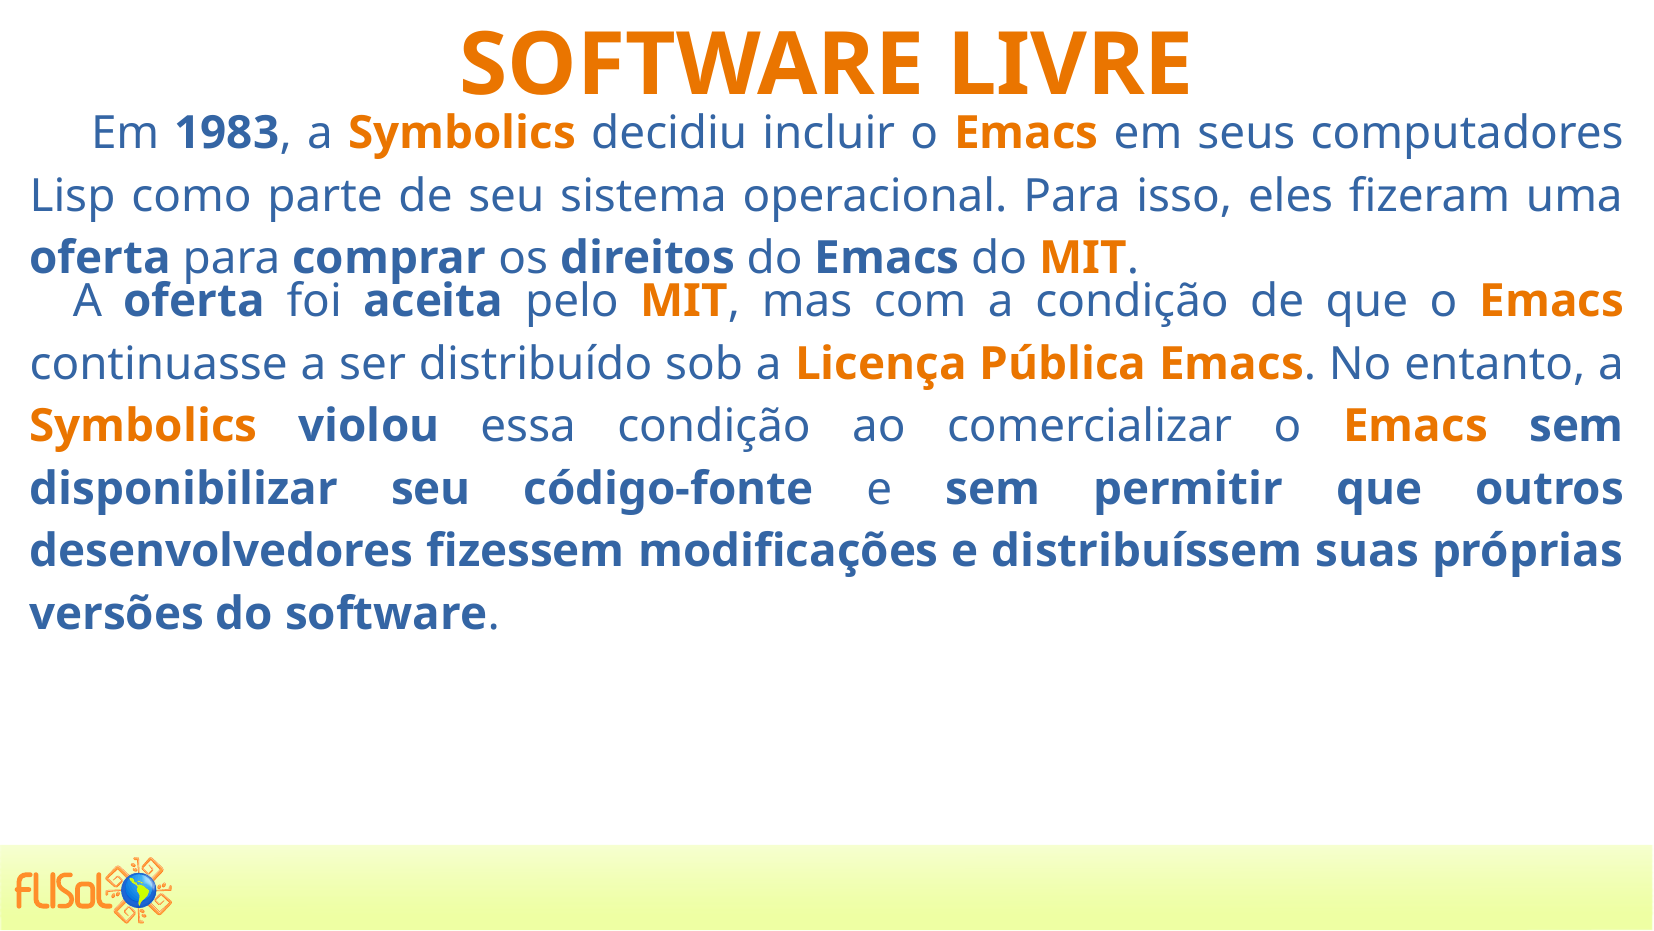

SOFTWARE LIVRE
 Em 1983, a Symbolics decidiu incluir o Emacs em seus computadores Lisp como parte de seu sistema operacional. Para isso, eles fizeram uma oferta para comprar os direitos do Emacs do MIT.
 A oferta foi aceita pelo MIT, mas com a condição de que o Emacs continuasse a ser distribuído sob a Licença Pública Emacs. No entanto, a Symbolics violou essa condição ao comercializar o Emacs sem disponibilizar seu código-fonte e sem permitir que outros desenvolvedores fizessem modificações e distribuíssem suas próprias versões do software.